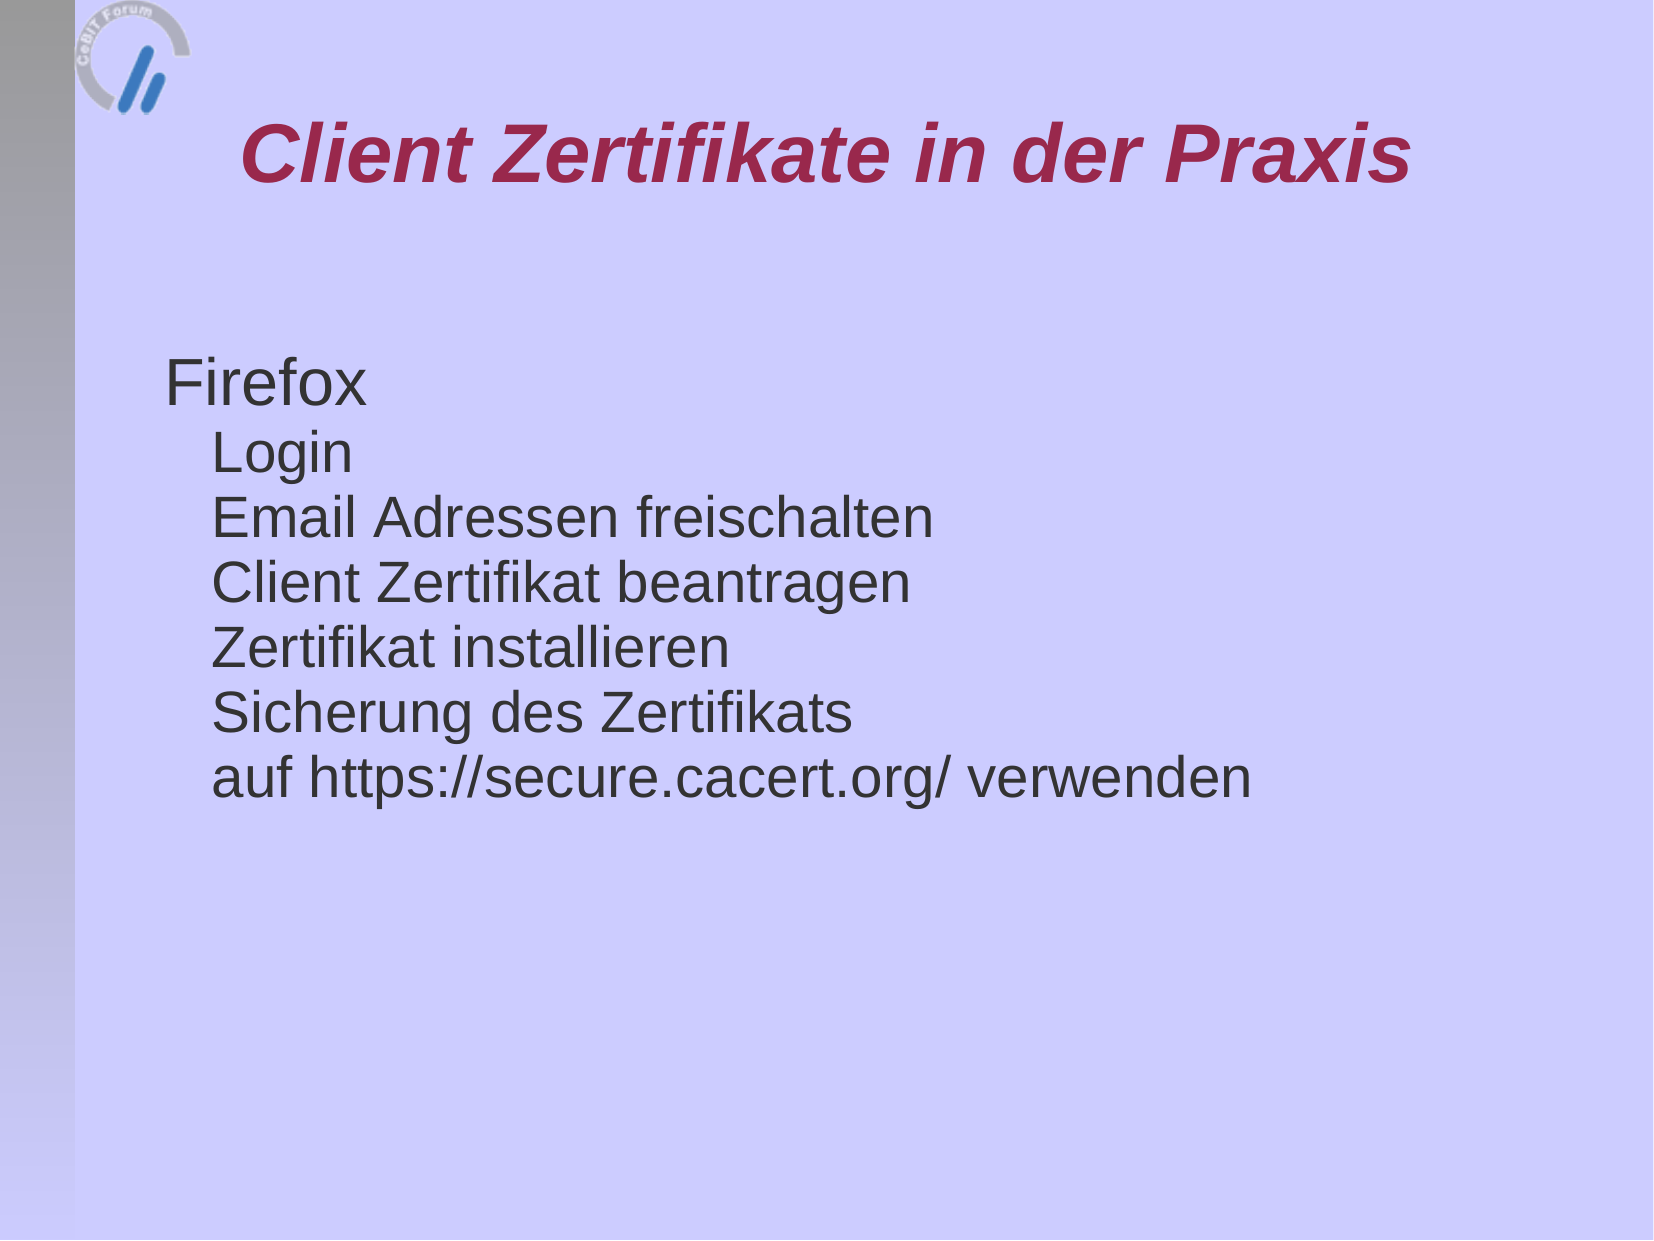

# Client Zertifikate in der Praxis
Firefox
Login
Email Adressen freischalten
Client Zertifikat beantragen
Zertifikat installieren
Sicherung des Zertifikats
auf https://secure.cacert.org/ verwenden